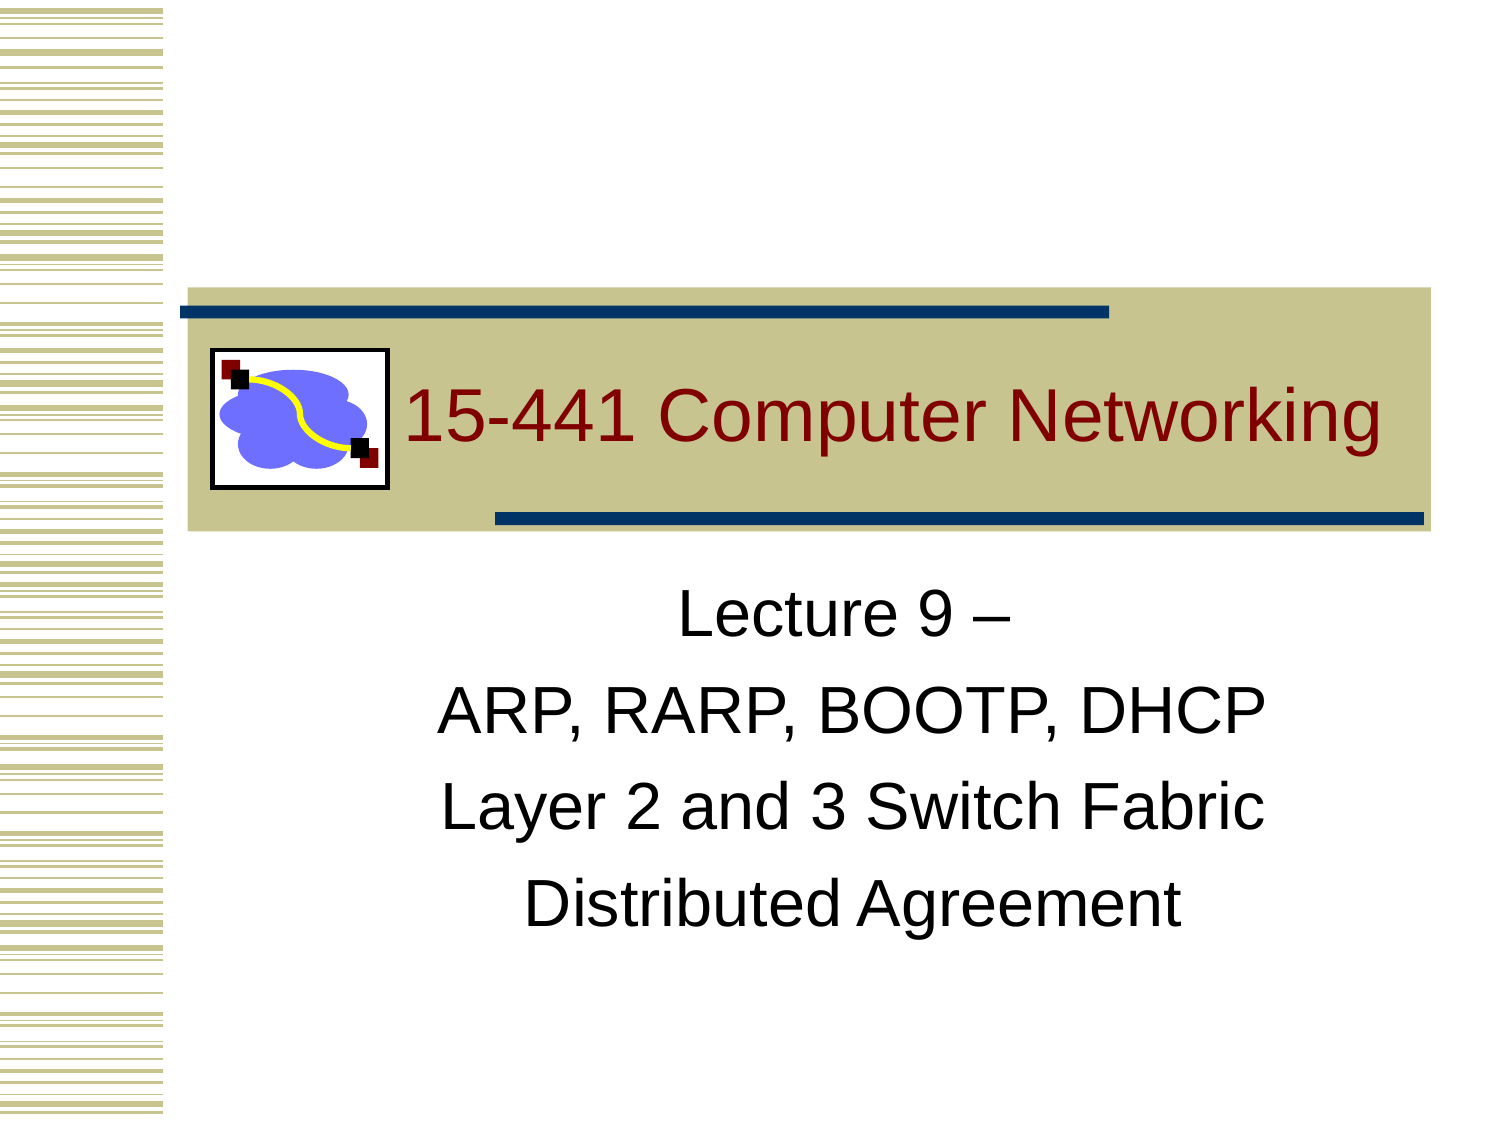

# 15-441 Computer Networking
Lecture 9 –
ARP, RARP, BOOTP, DHCP
Layer 2 and 3 Switch Fabric
Distributed Agreement